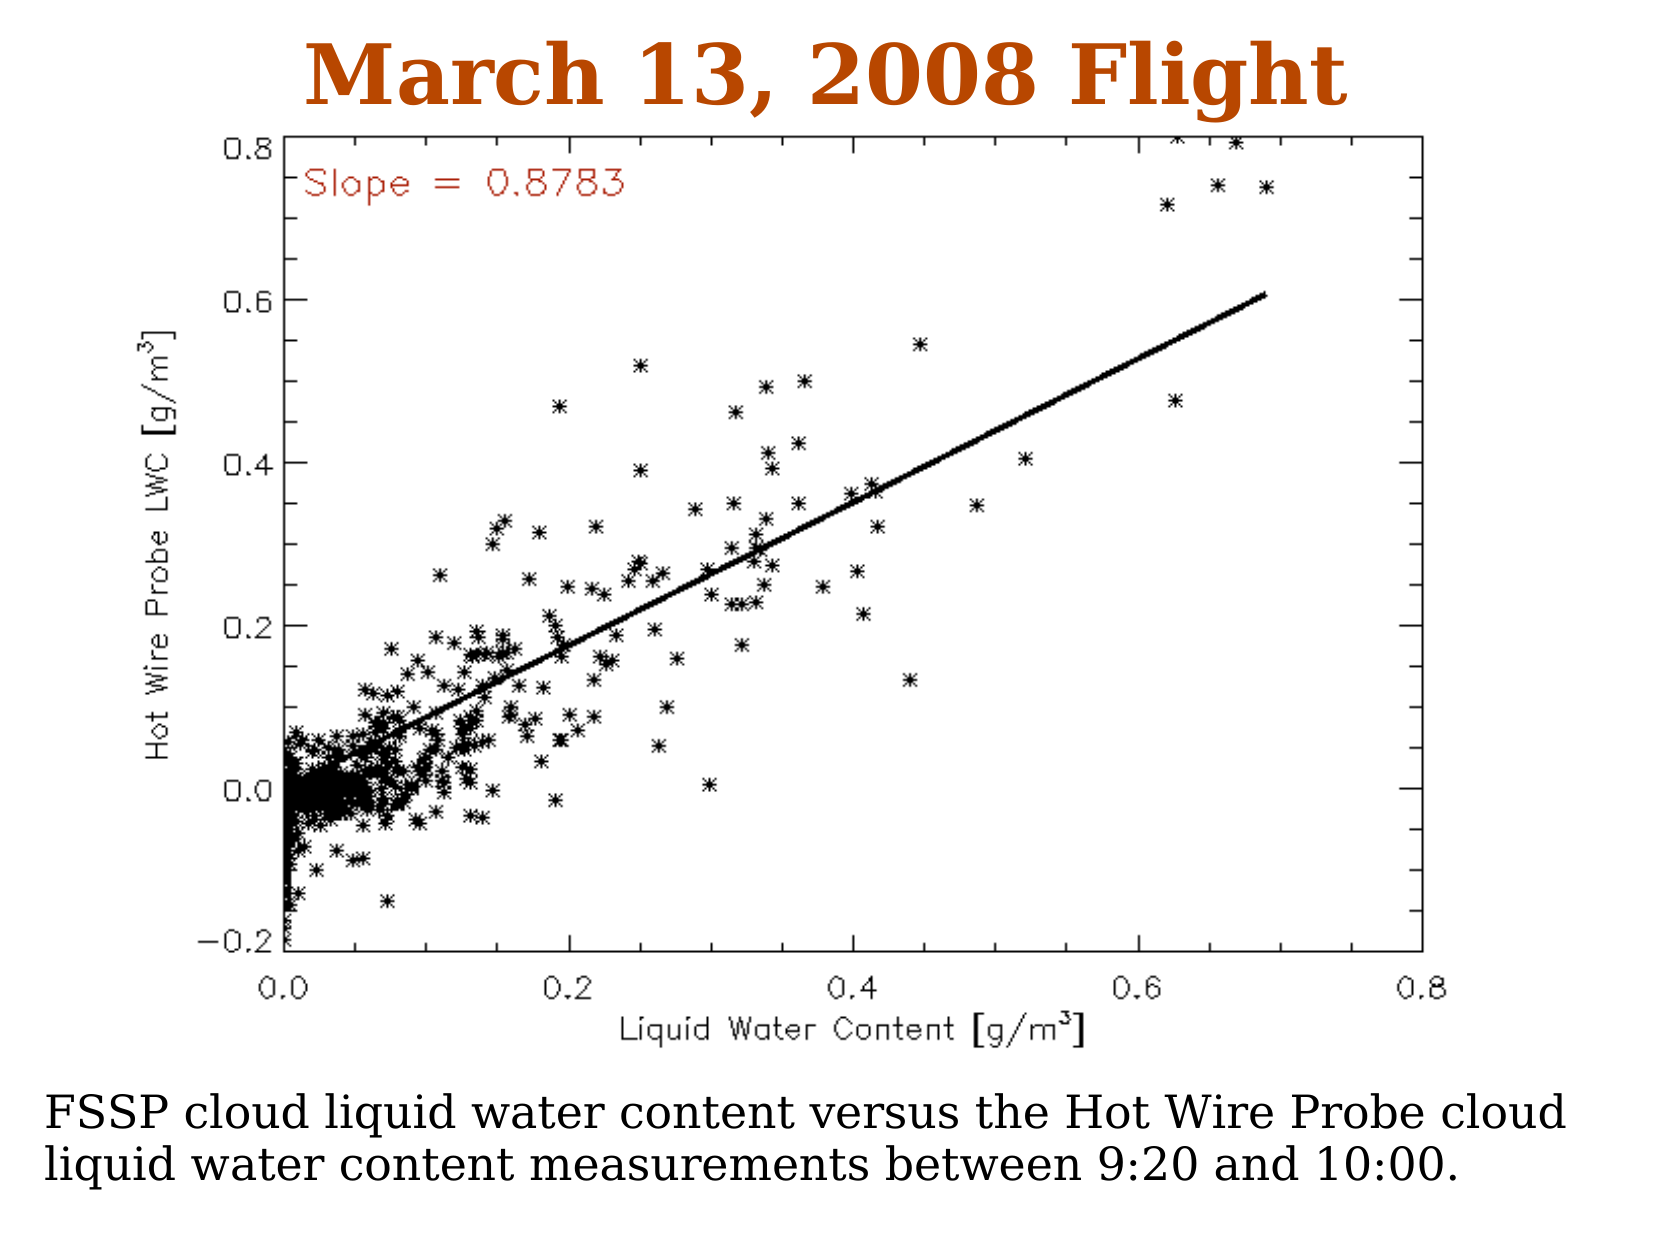

March 13, 2008 Flight
FSSP cloud liquid water content versus the Hot Wire Probe cloud liquid water content measurements between 9:20 and 10:00.